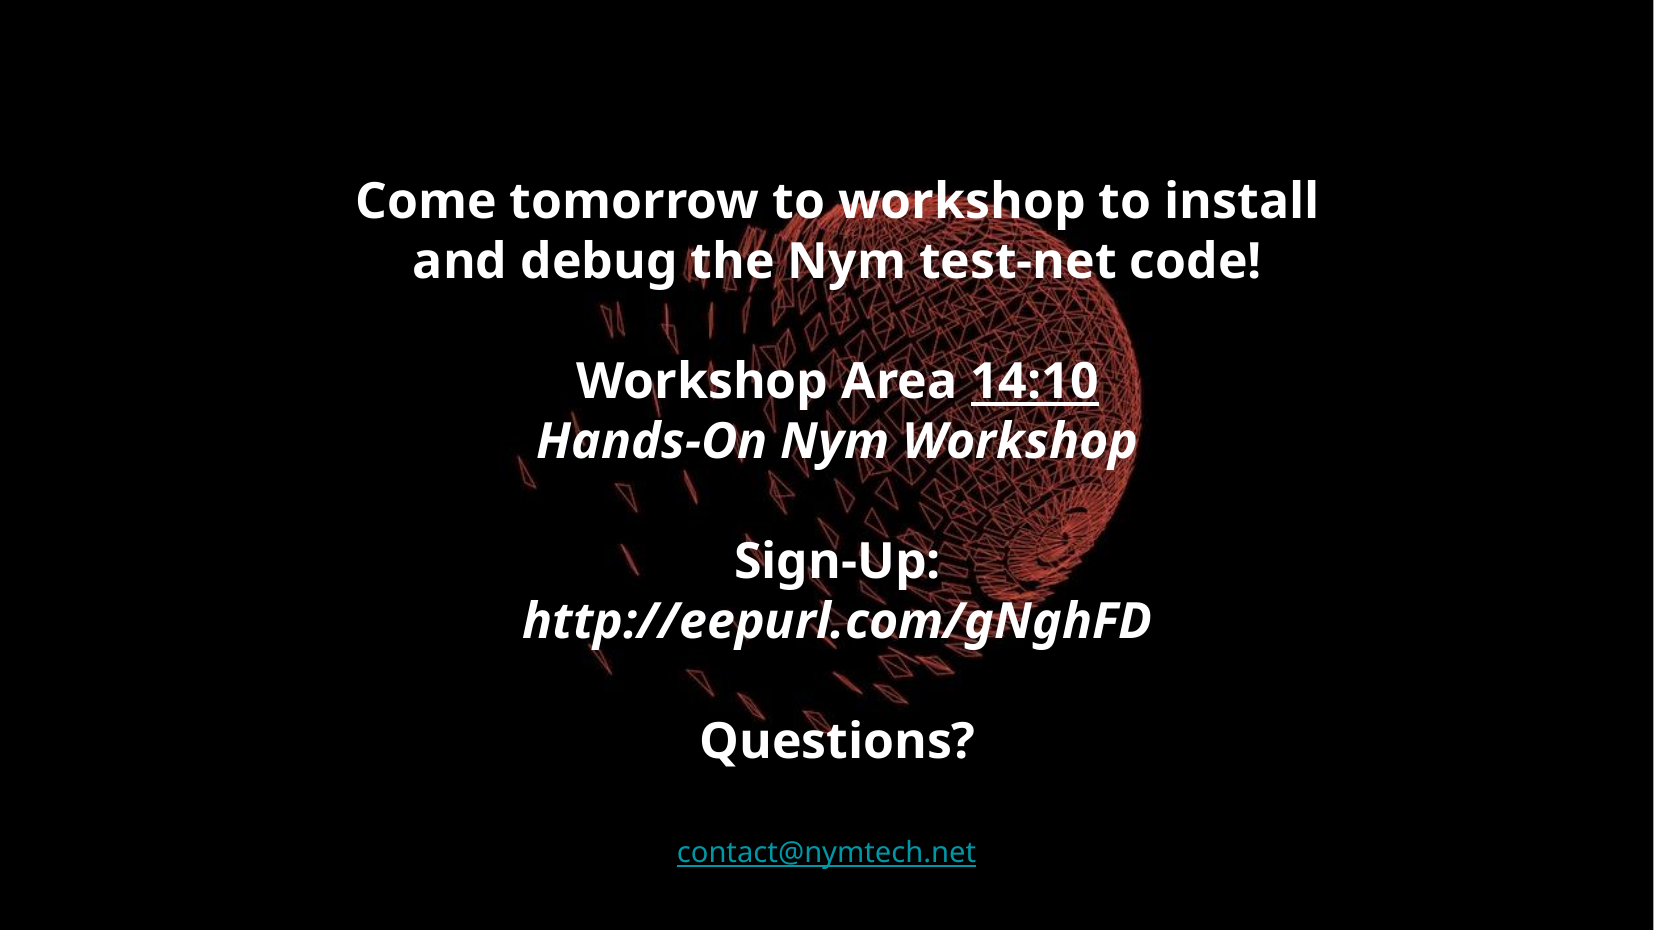

# Come tomorrow to workshop to install and debug the Nym test-net code! Workshop Area 14:10 Hands-On Nym Workshop Sign-Up: http://eepurl.com/gNghFD Questions?
contact@nymtech.net